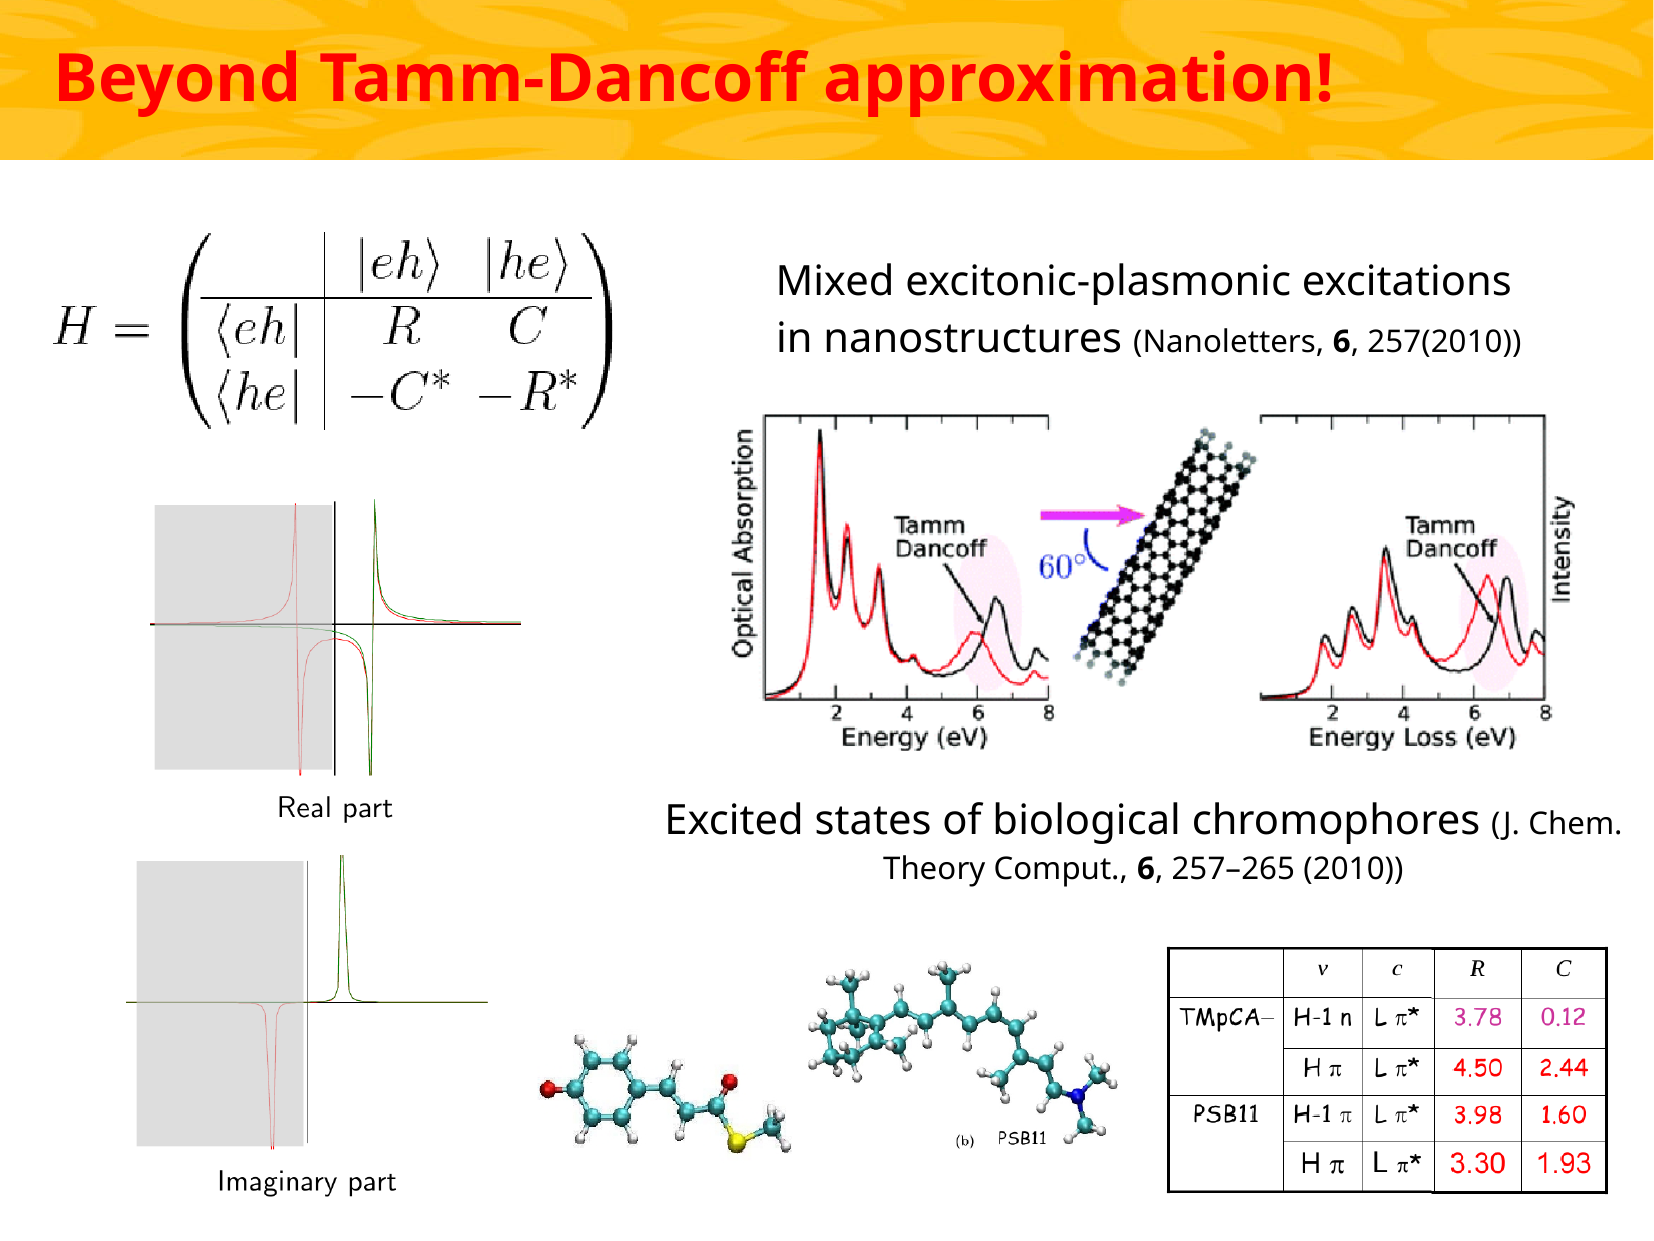

Beyond Tamm-Dancoff approximation!
Mixed excitonic-plasmonic excitations
 in nanostructures (Nanoletters, 6, 257(2010))
Excited states of biological chromophores (J. Chem. Theory Comput., 6, 257–265 (2010))